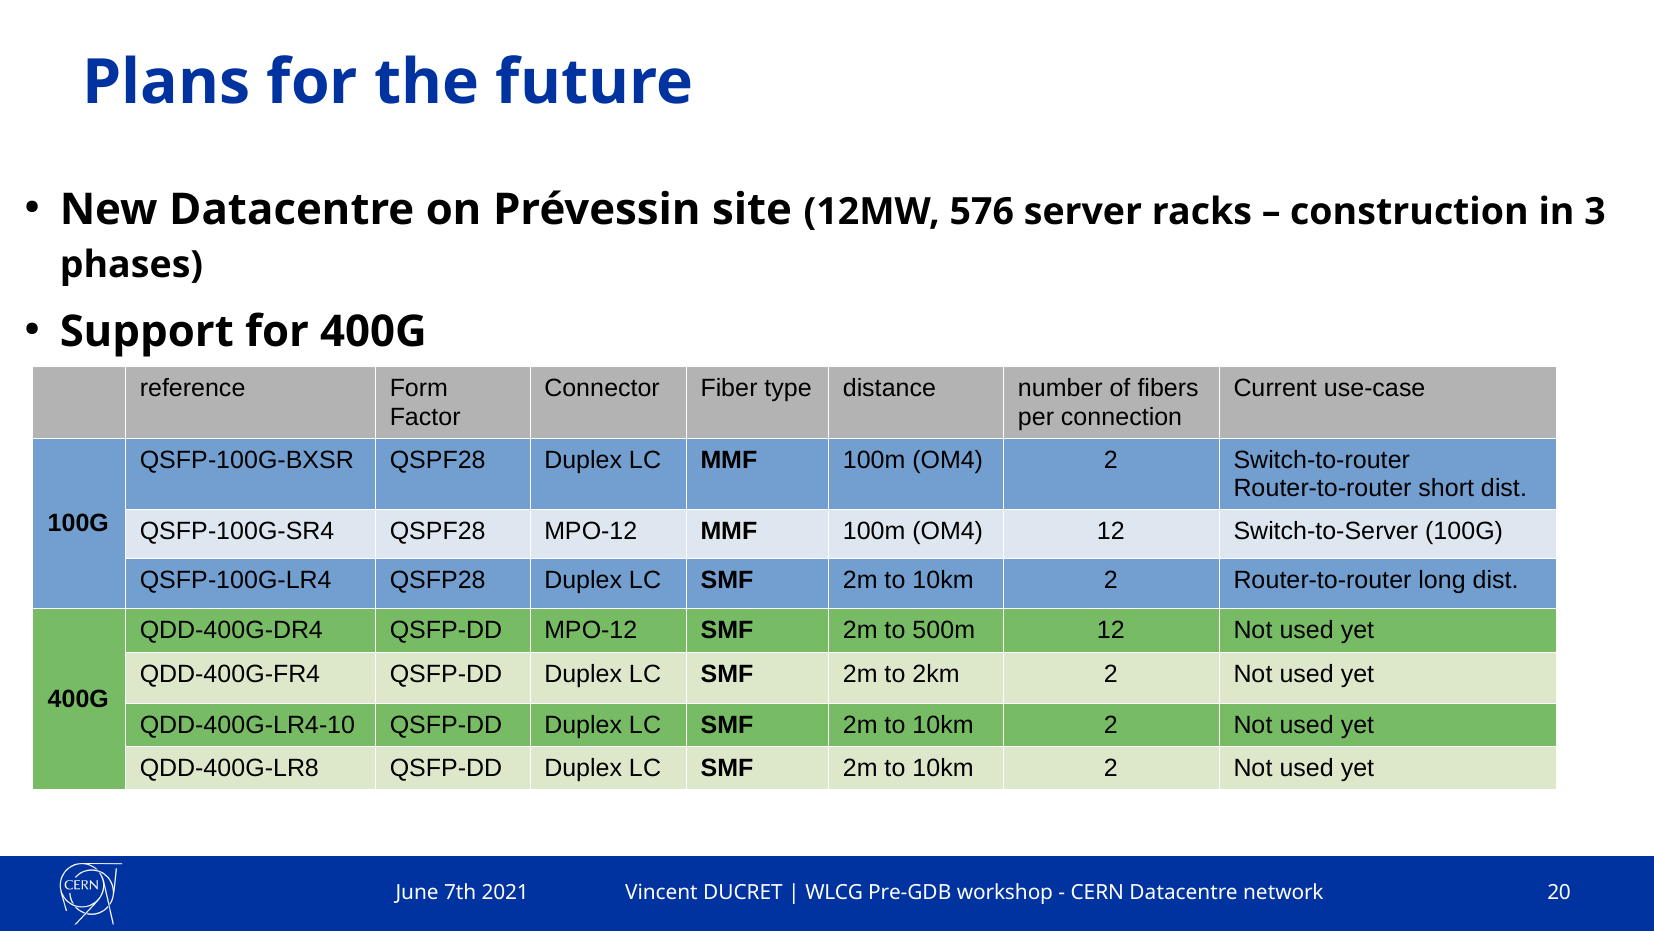

# Plans for the future
New Datacentre on Prévessin site (12MW, 576 server racks – construction in 3 phases)
Support for 400G
which standard will be the correct one?
| | reference | Form Factor | Connector | Fiber type | distance | number of fibers per connection | Current use-case |
| --- | --- | --- | --- | --- | --- | --- | --- |
| 100G | QSFP-100G-BXSR | QSPF28 | Duplex LC | MMF | 100m (OM4) | 2 | Switch-to-router Router-to-router short dist. |
| | QSFP-100G-SR4 | QSPF28 | MPO-12 | MMF | 100m (OM4) | 12 | Switch-to-Server (100G) |
| | QSFP-100G-LR4 | QSFP28 | Duplex LC | SMF | 2m to 10km | 2 | Router-to-router long dist. |
| 400G | QDD-400G-DR4 | QSFP-DD | MPO-12 | SMF | 2m to 500m | 12 | Not used yet |
| | QDD-400G-FR4 | QSFP-DD | Duplex LC | SMF | 2m to 2km | 2 | Not used yet |
| | QDD-400G-LR4-10 | QSFP-DD | Duplex LC | SMF | 2m to 10km | 2 | Not used yet |
| | QDD-400G-LR8 | QSFP-DD | Duplex LC | SMF | 2m to 10km | 2 | Not used yet |
June 7th 2021
Vincent DUCRET | WLCG Pre-GDB workshop - CERN Datacentre network
20